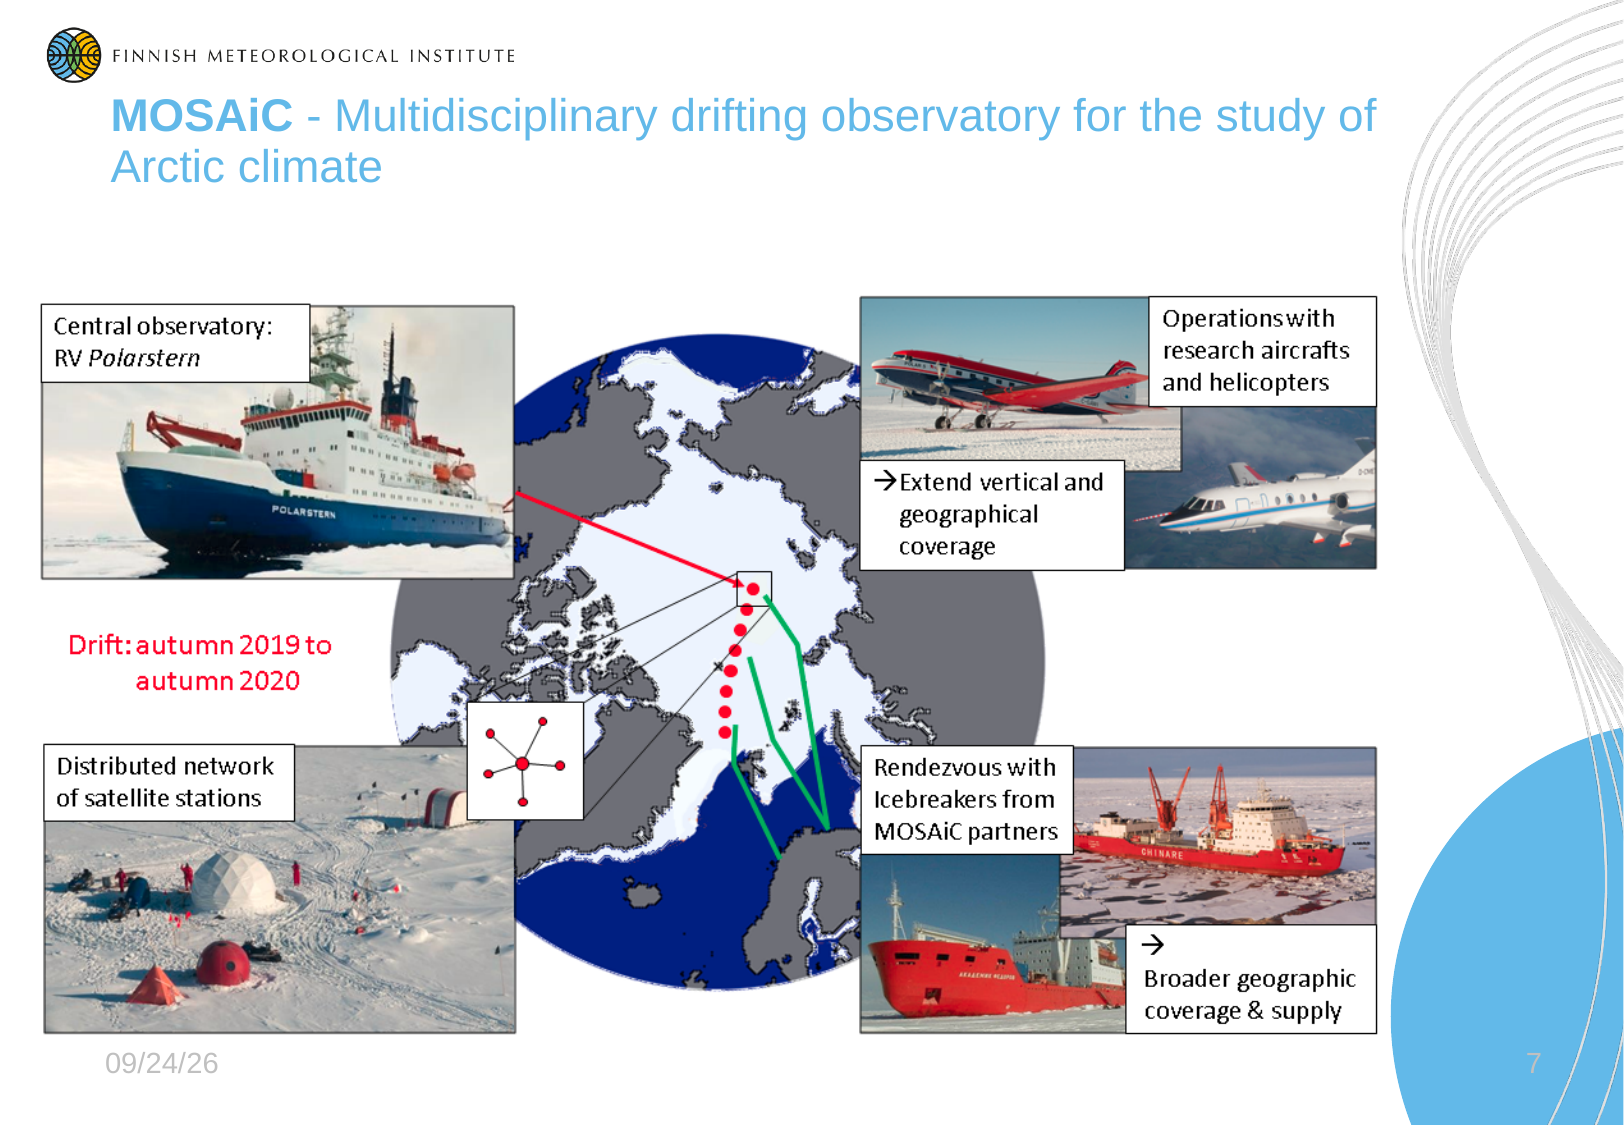

# MOSAiC - Multidisciplinary drifting observatory for the study of Arctic climate
7